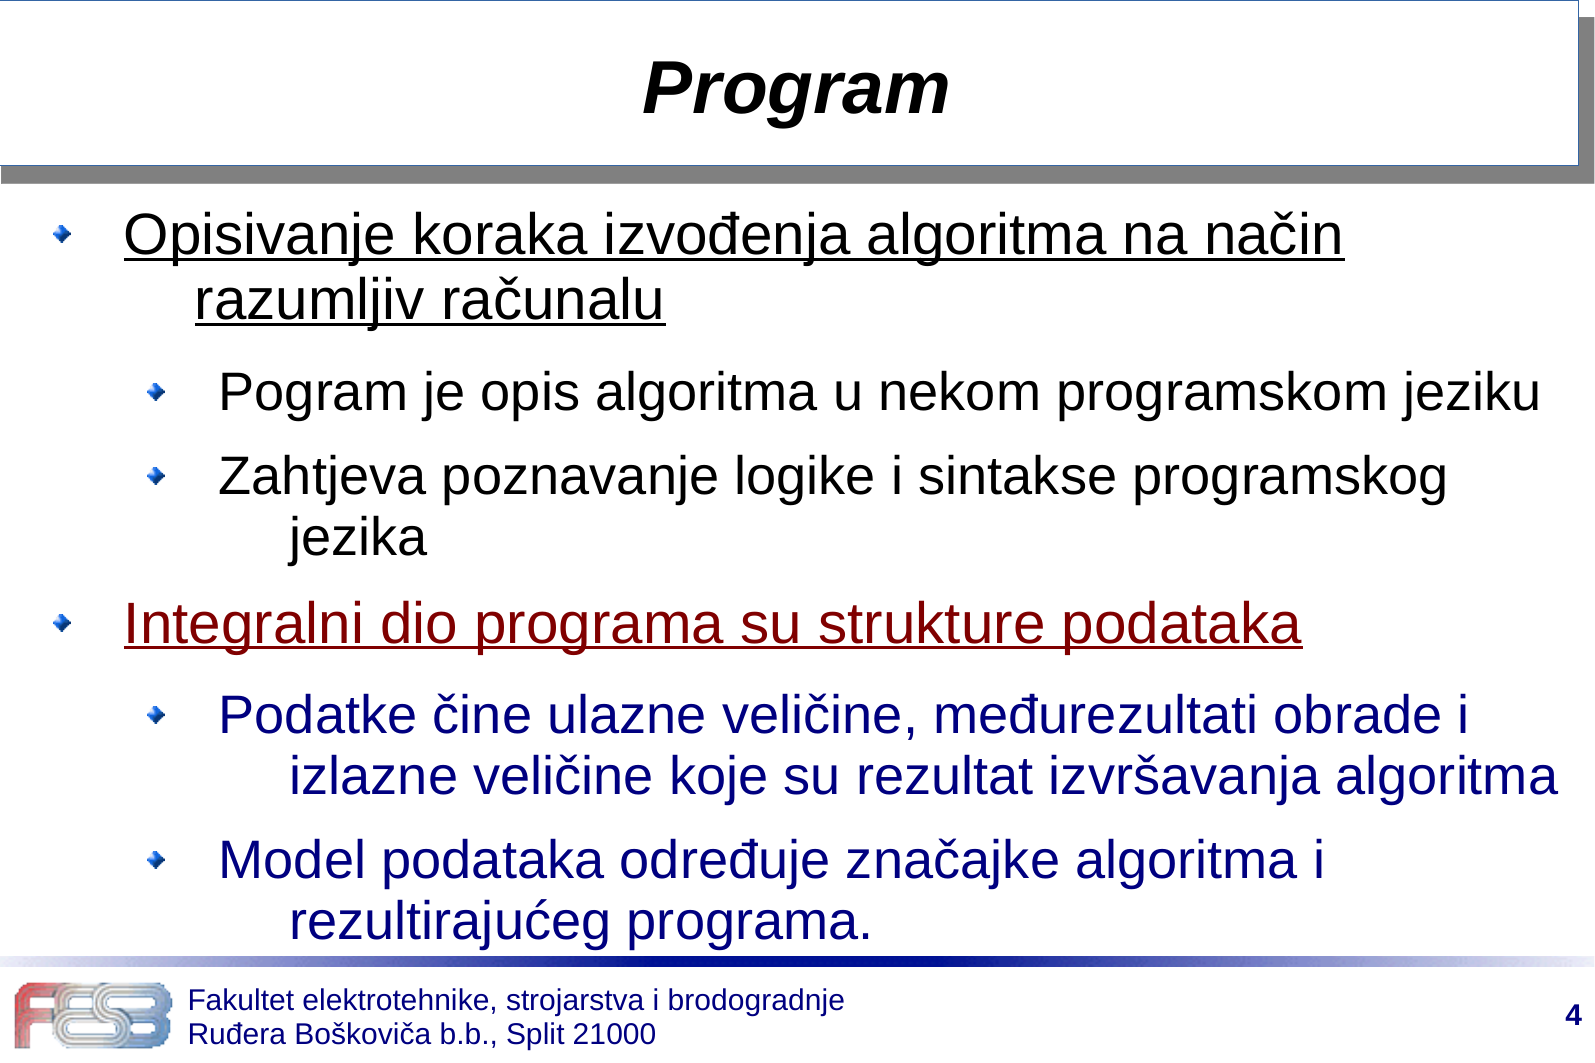

# Program
Opisivanje koraka izvođenja algoritma na način razumljiv računalu
Pogram je opis algoritma u nekom programskom jeziku
Zahtjeva poznavanje logike i sintakse programskog jezika
Integralni dio programa su strukture podataka
Podatke čine ulazne veličine, međurezultati obrade i izlazne veličine koje su rezultat izvršavanja algoritma
Model podataka određuje značajke algoritma i rezultirajućeg programa.